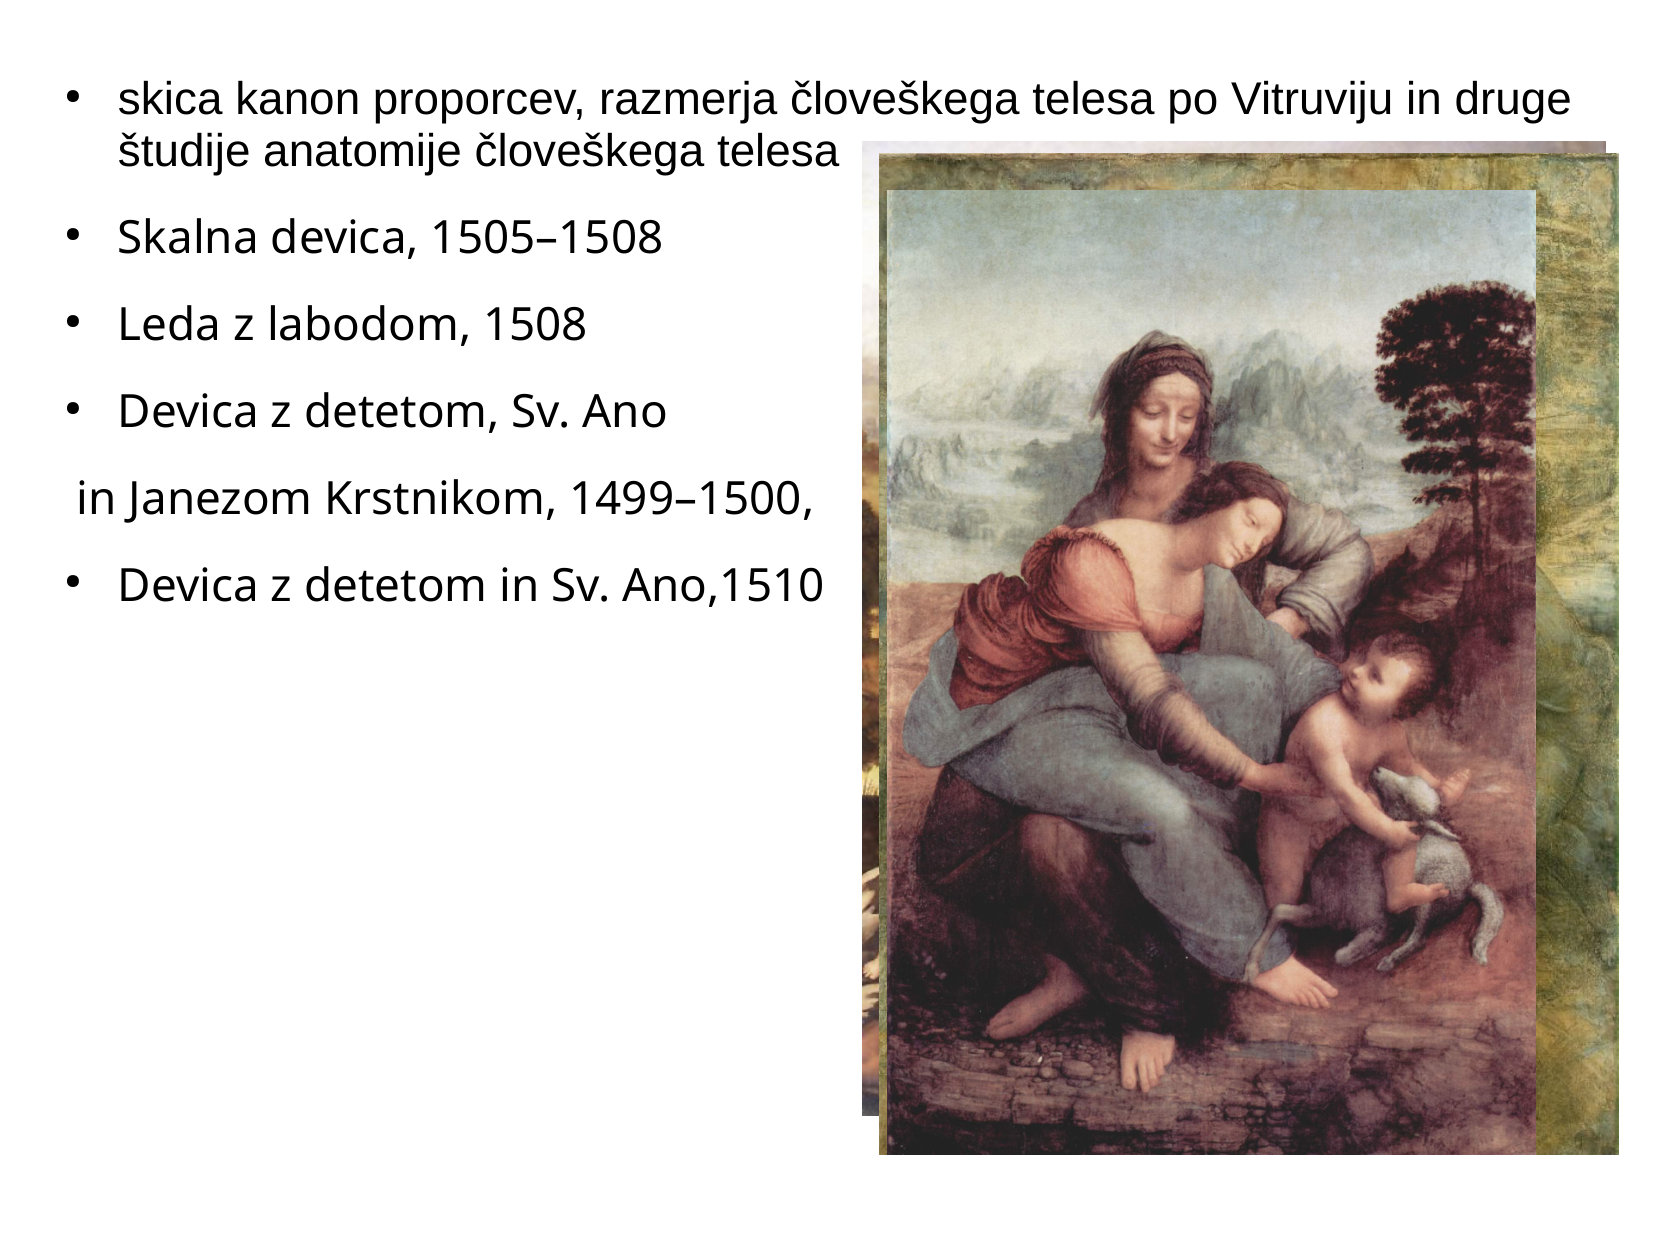

# skica kanon proporcev, razmerja človeškega telesa po Vitruviju in druge študije anatomije človeškega telesa
Skalna devica, 1505–1508
Leda z labodom, 1508
Devica z detetom, Sv. Ano
 in Janezom Krstnikom, 1499–1500,
Devica z detetom in Sv. Ano,1510